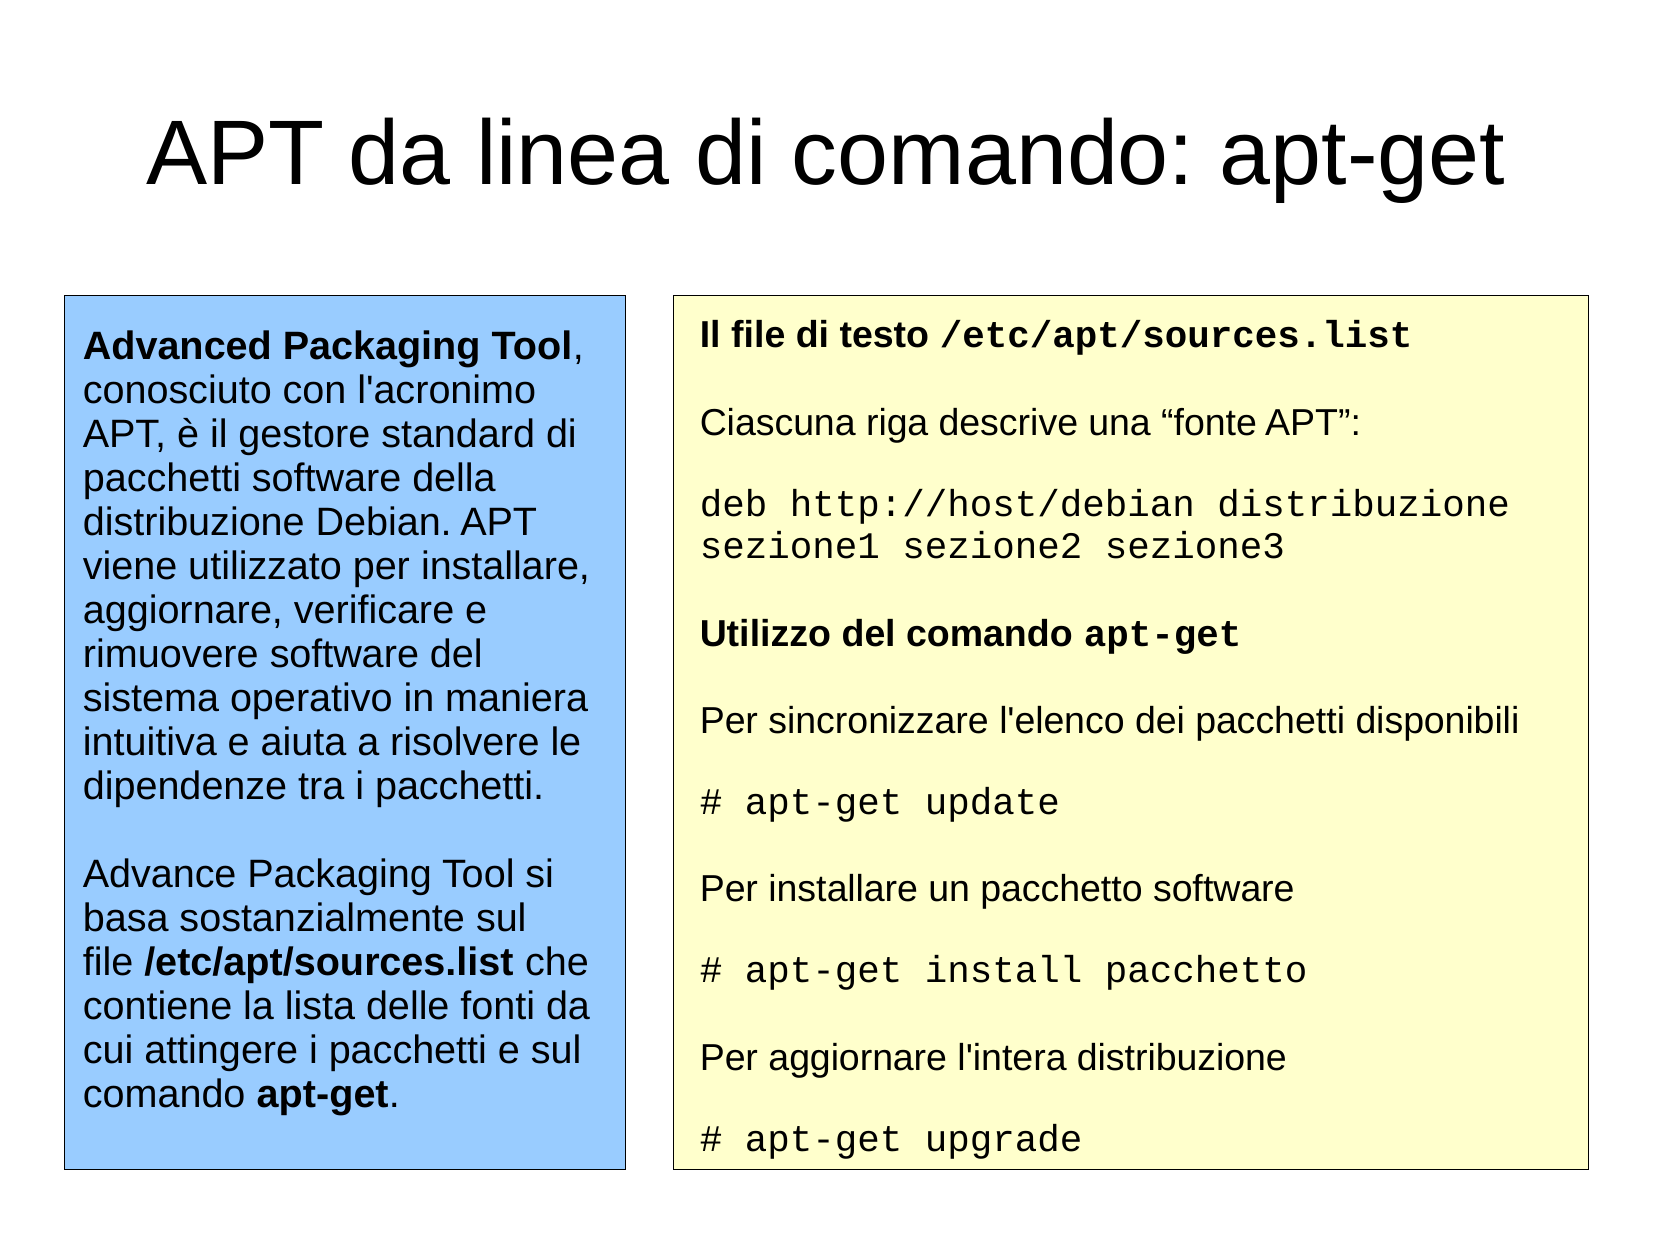

# APT da linea di comando: apt-get
Il file di testo /etc/apt/sources.list
Ciascuna riga descrive una “fonte APT”:
deb http://host/debian distribuzione sezione1 sezione2 sezione3
Utilizzo del comando apt-get
Per sincronizzare l'elenco dei pacchetti disponibili
# apt-get update
Per installare un pacchetto software
# apt-get install pacchetto
Per aggiornare l'intera distribuzione
# apt-get upgrade
Advanced Packaging Tool, conosciuto con l'acronimo APT, è il gestore standard di pacchetti software della distribuzione Debian. APT viene utilizzato per installare, aggiornare, verificare e rimuovere software del sistema operativo in maniera intuitiva e aiuta a risolvere le dipendenze tra i pacchetti.
Advance Packaging Tool si basa sostanzialmente sul file /etc/apt/sources.list che contiene la lista delle fonti da cui attingere i pacchetti e sul comando apt-get.